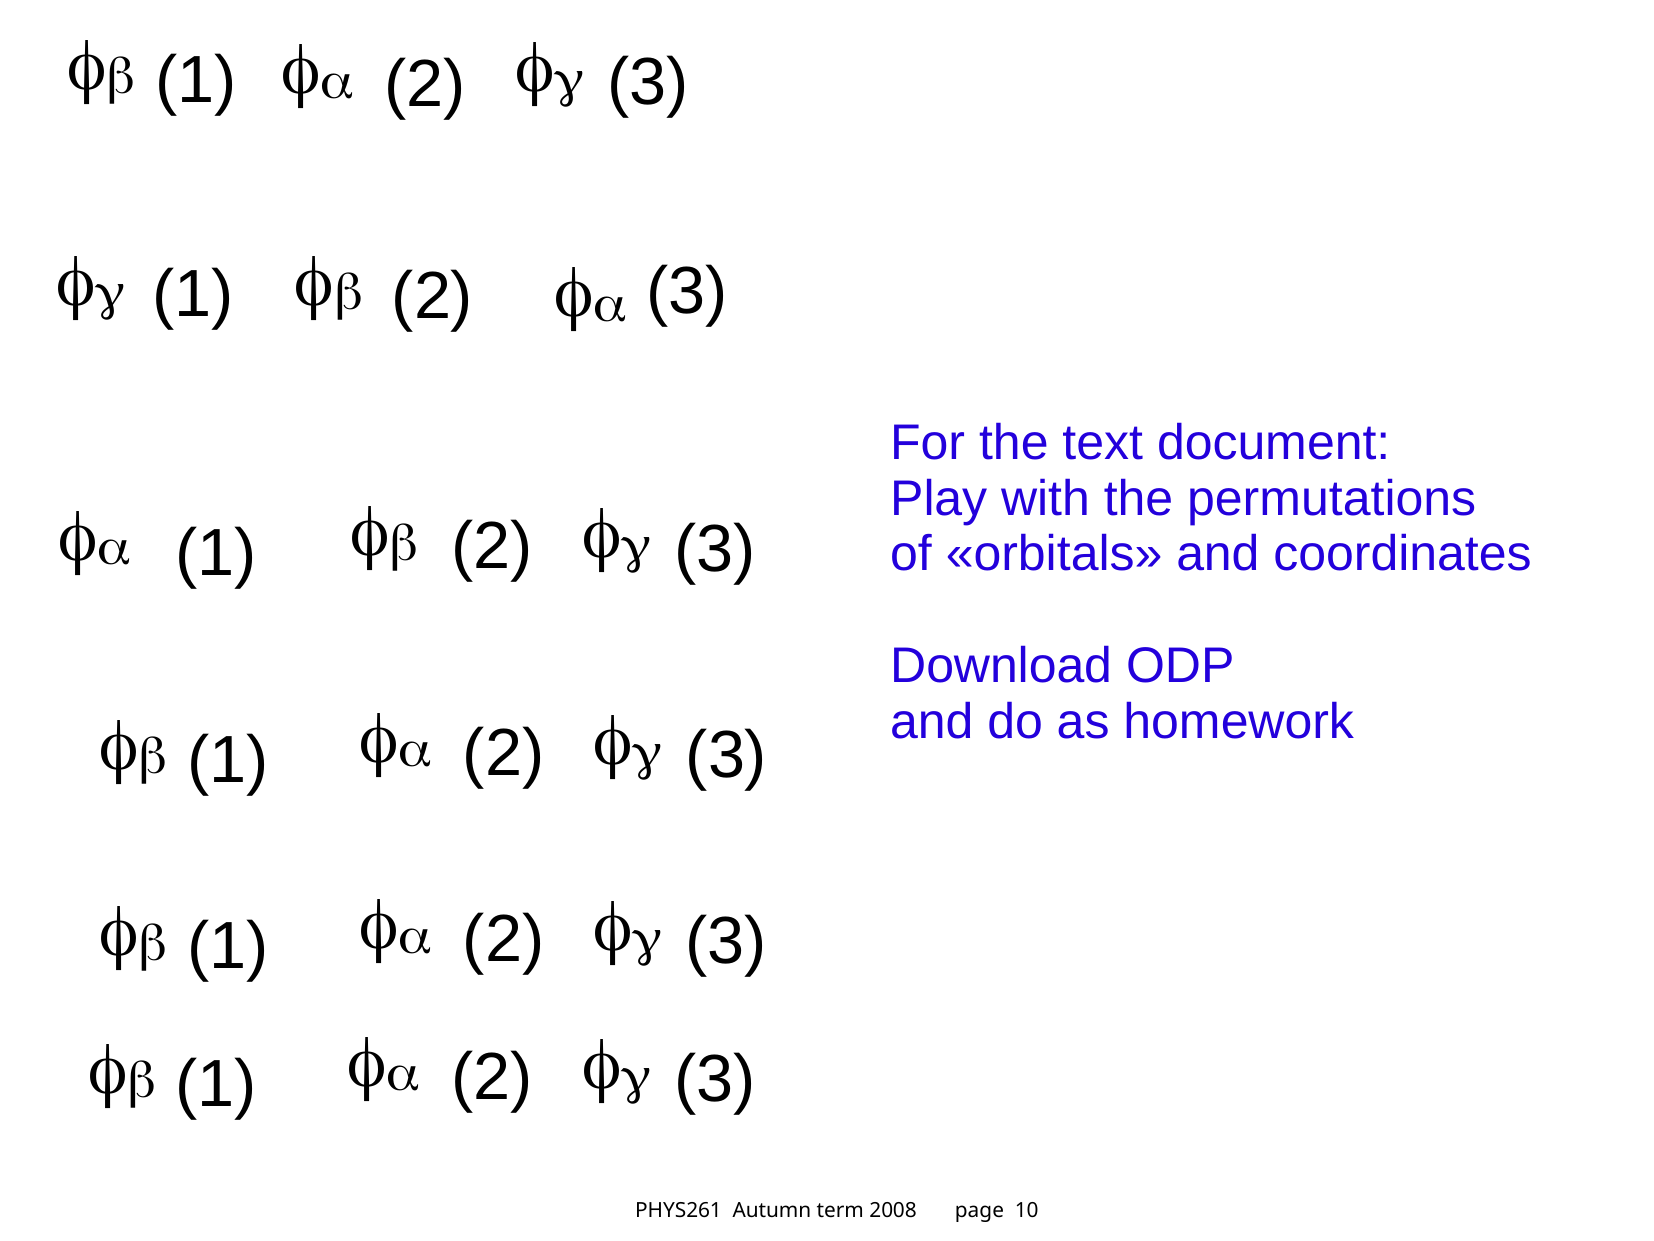

fb
(1)
fg
(3)
fa
(2)
fg
(3)
fb
(1)
(2)
fa
For the text document:
Play with the permutations
of «orbitals» and coordinates
Download ODP
and do as homework
fb
fg
fa
(2)
(3)
(1)
fa
fg
(2)
(3)
fb
(1)
fa
fg
(2)
(3)
fb
(1)
fa
fg
(2)
(3)
fb
(1)